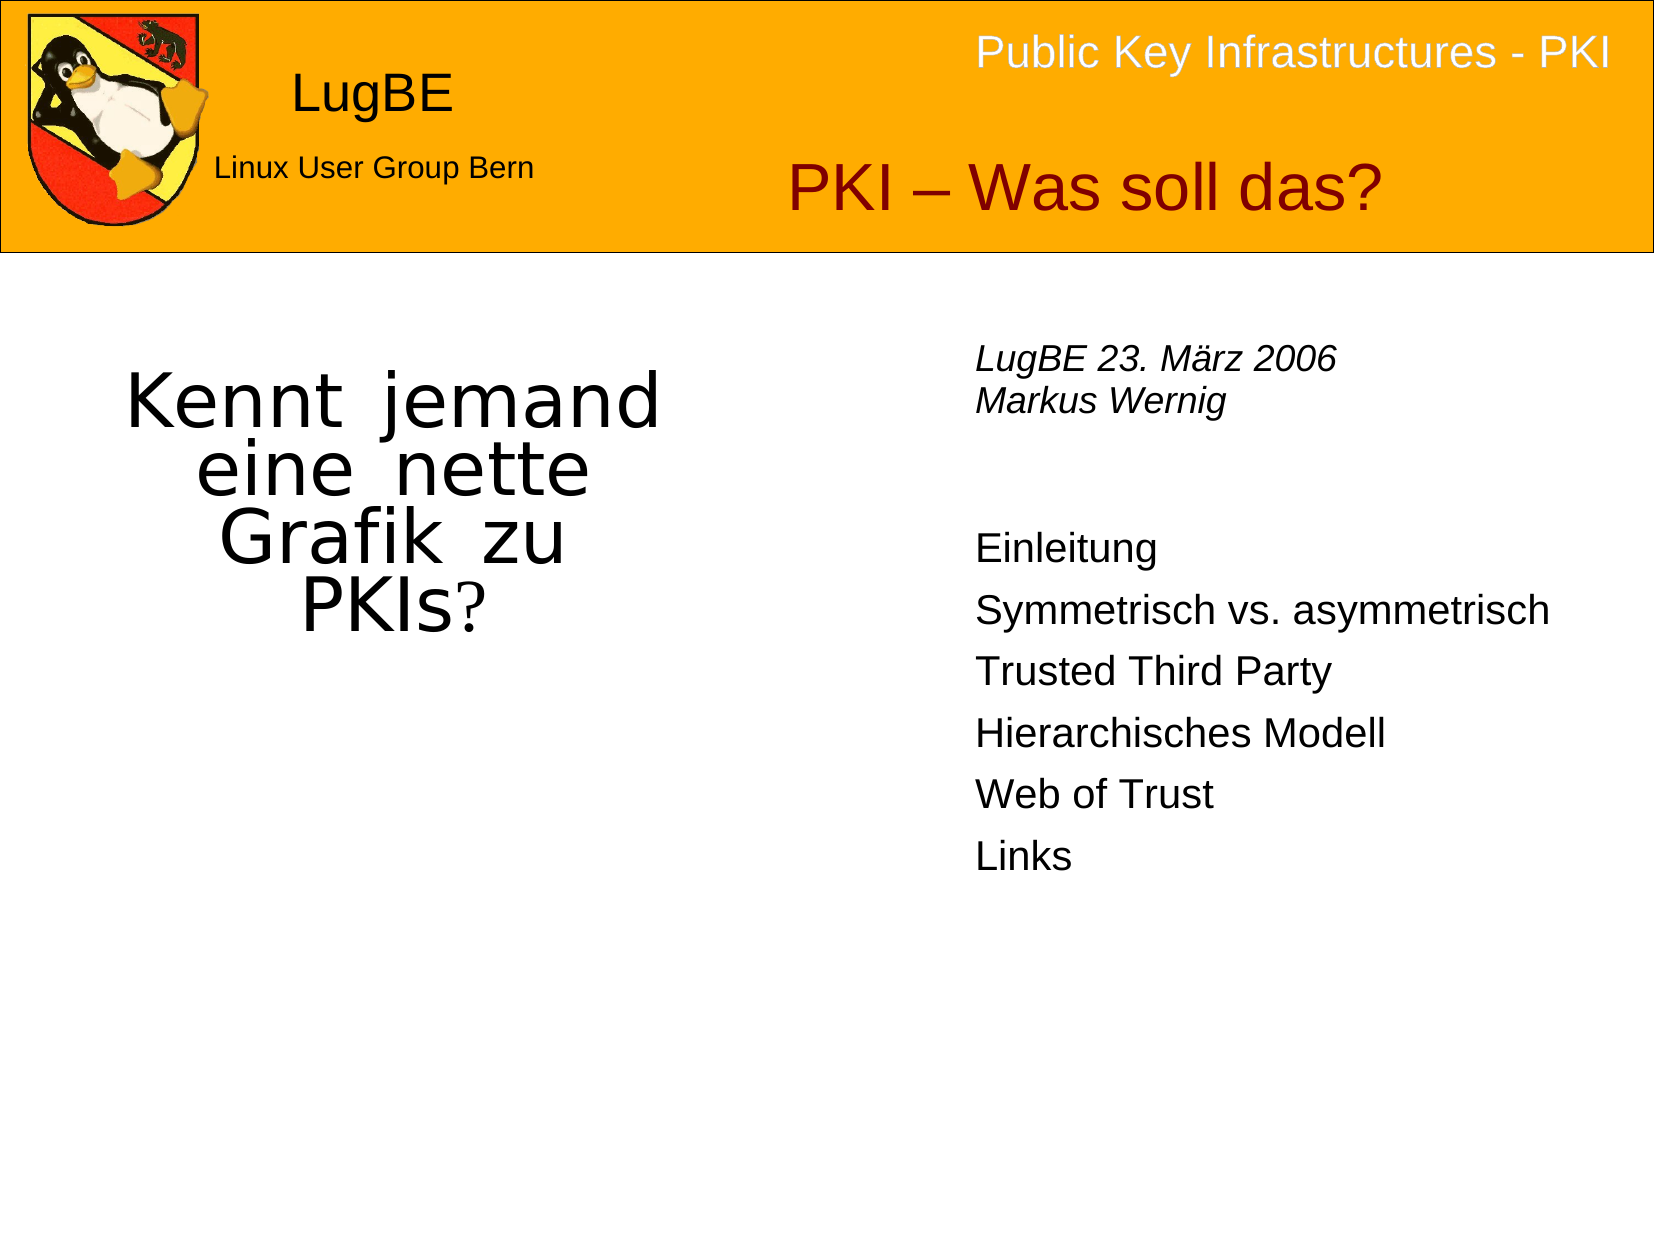

PKI – Was soll das?
LugBE 23. März 2006
Markus Wernig
Kennt jemand eine nette Grafik zu PKIs?
Einleitung
Symmetrisch vs. asymmetrisch
Trusted Third Party
Hierarchisches Modell
Web of Trust
Links